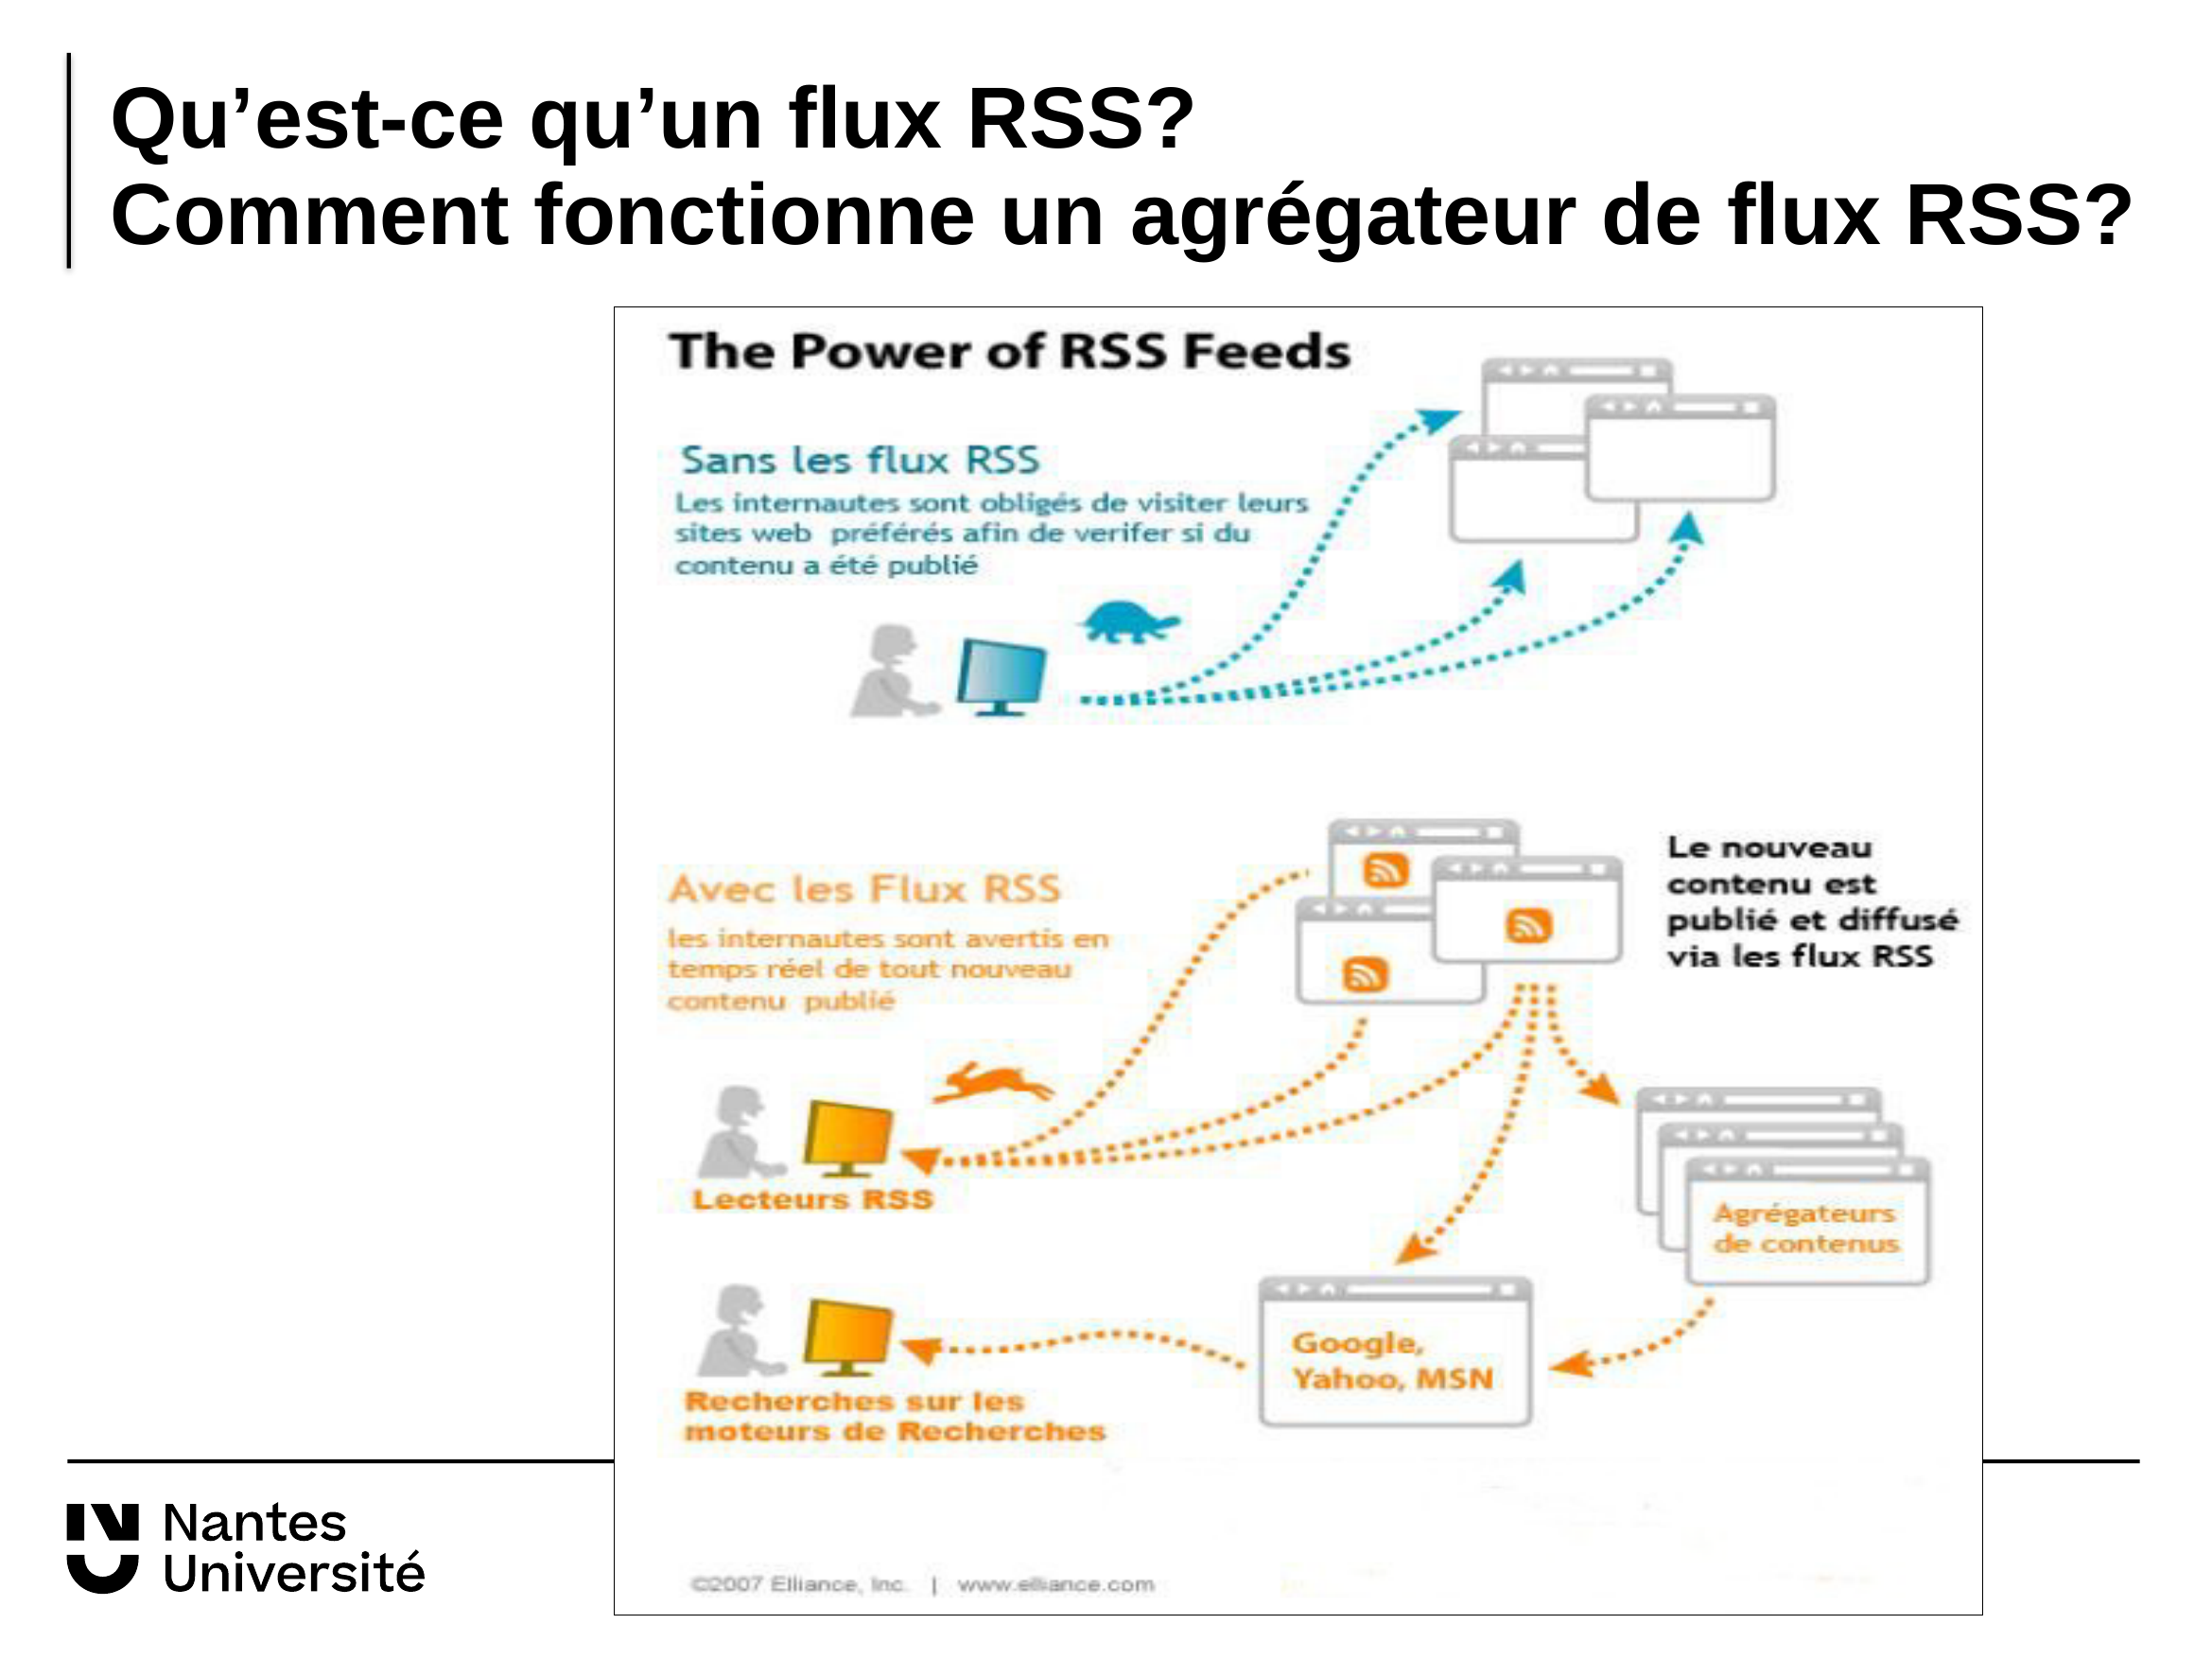

# Qu’est-ce qu’un flux RSS? Comment fonctionne un agrégateur de flux RSS?